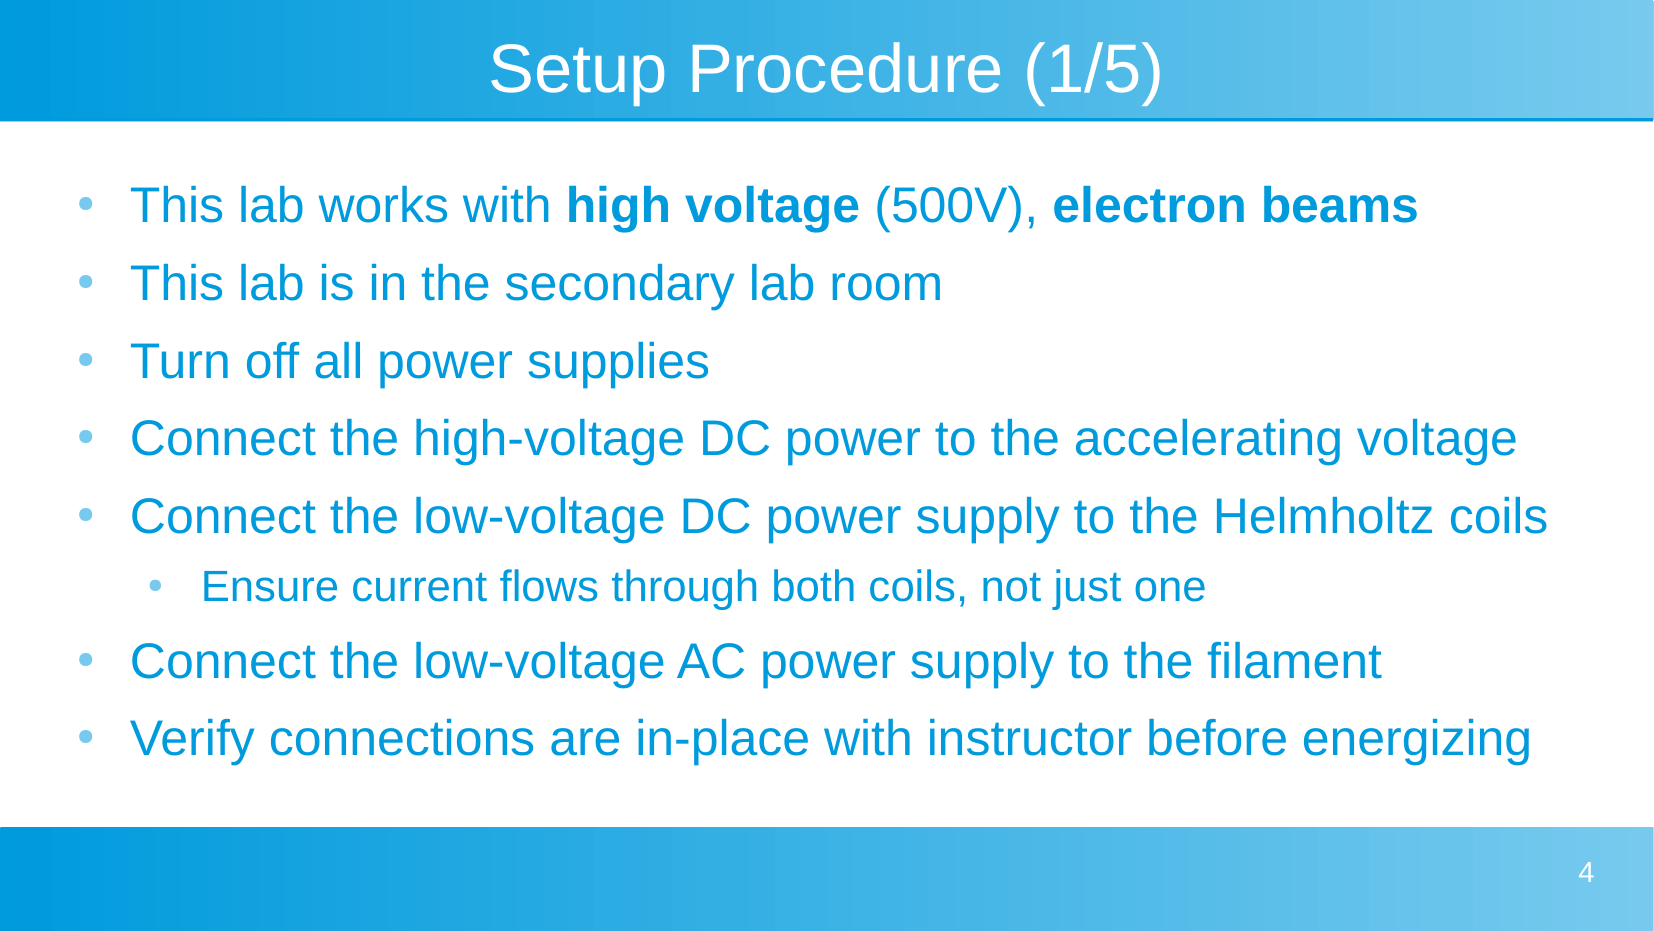

# Setup Procedure (1/5)
This lab works with high voltage (500V), electron beams
This lab is in the secondary lab room
Turn off all power supplies
Connect the high-voltage DC power to the accelerating voltage
Connect the low-voltage DC power supply to the Helmholtz coils
Ensure current flows through both coils, not just one
Connect the low-voltage AC power supply to the filament
Verify connections are in-place with instructor before energizing
4